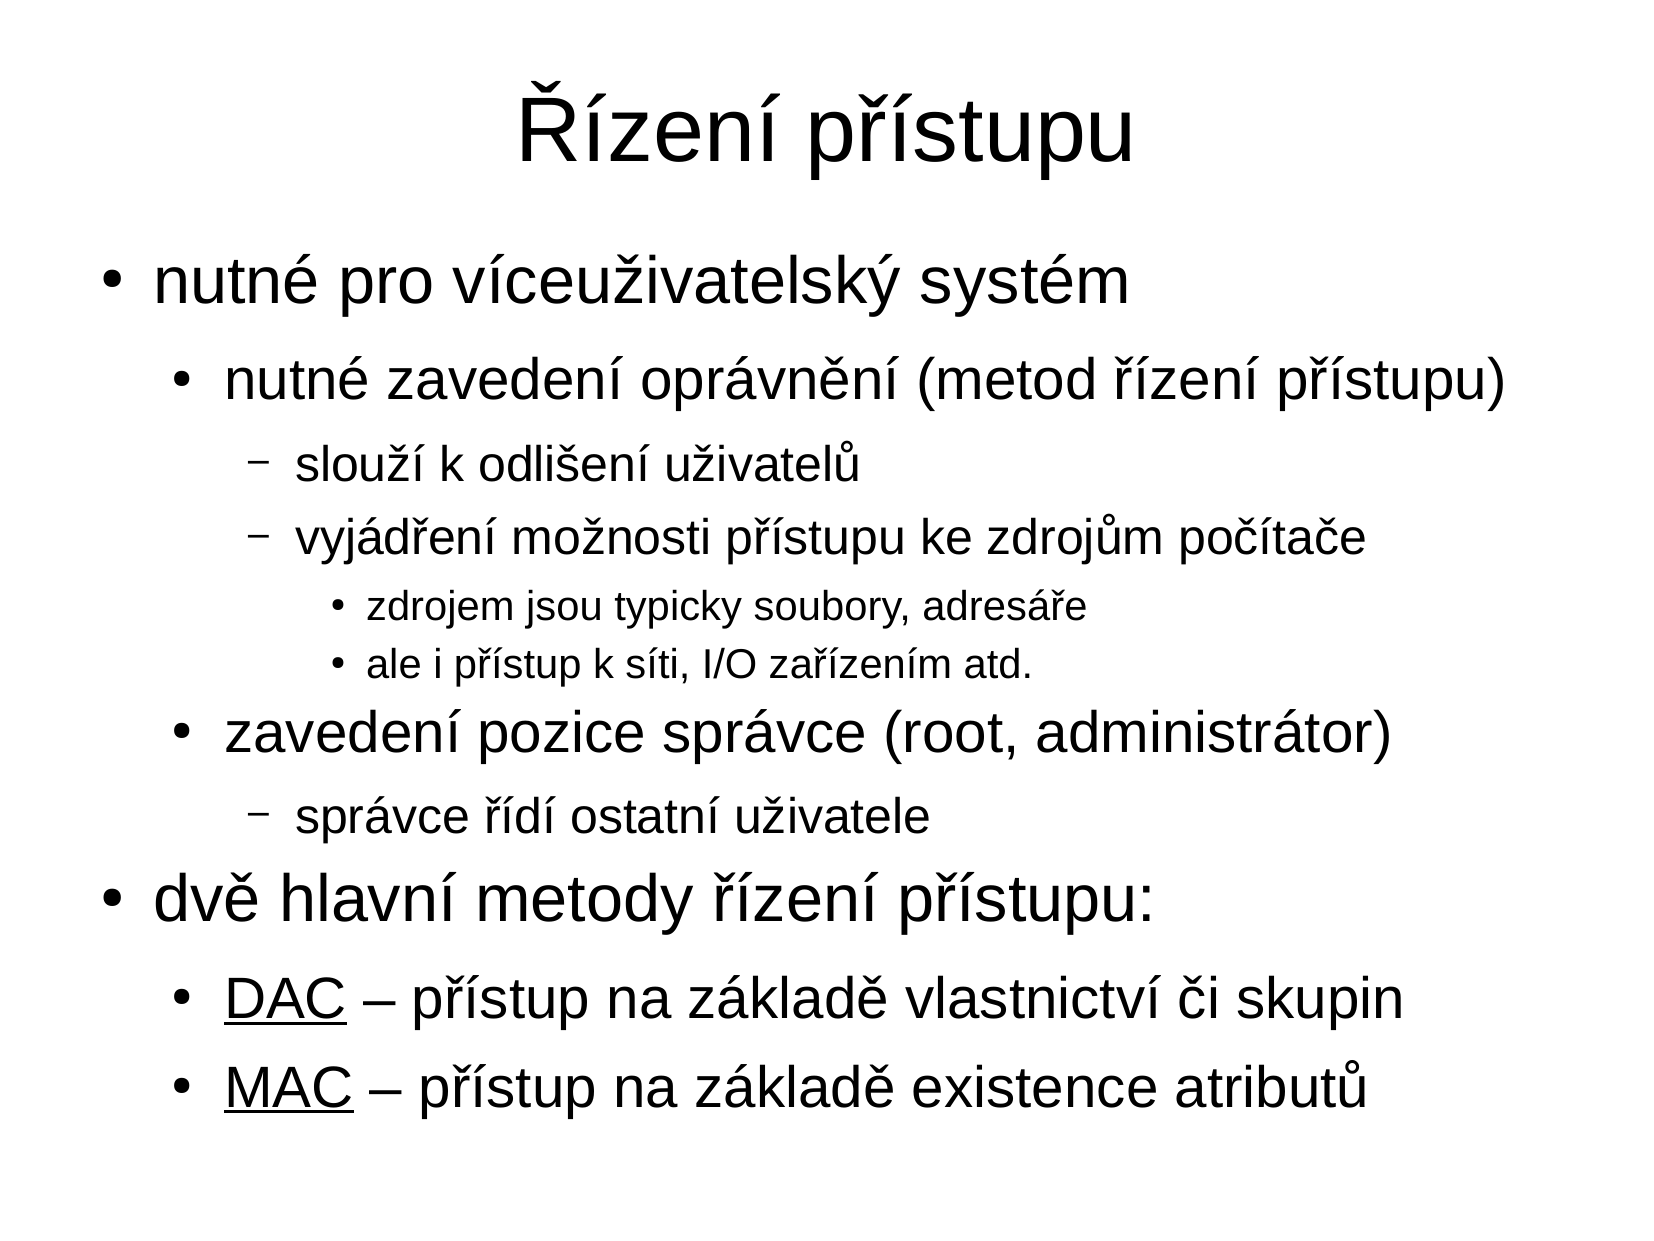

# Řízení přístupu
nutné pro víceuživatelský systém
nutné zavedení oprávnění (metod řízení přístupu)
slouží k odlišení uživatelů
vyjádření možnosti přístupu ke zdrojům počítače
zdrojem jsou typicky soubory, adresáře
ale i přístup k síti, I/O zařízením atd.
zavedení pozice správce (root, administrátor)
správce řídí ostatní uživatele
dvě hlavní metody řízení přístupu:
DAC – přístup na základě vlastnictví či skupin
MAC – přístup na základě existence atributů